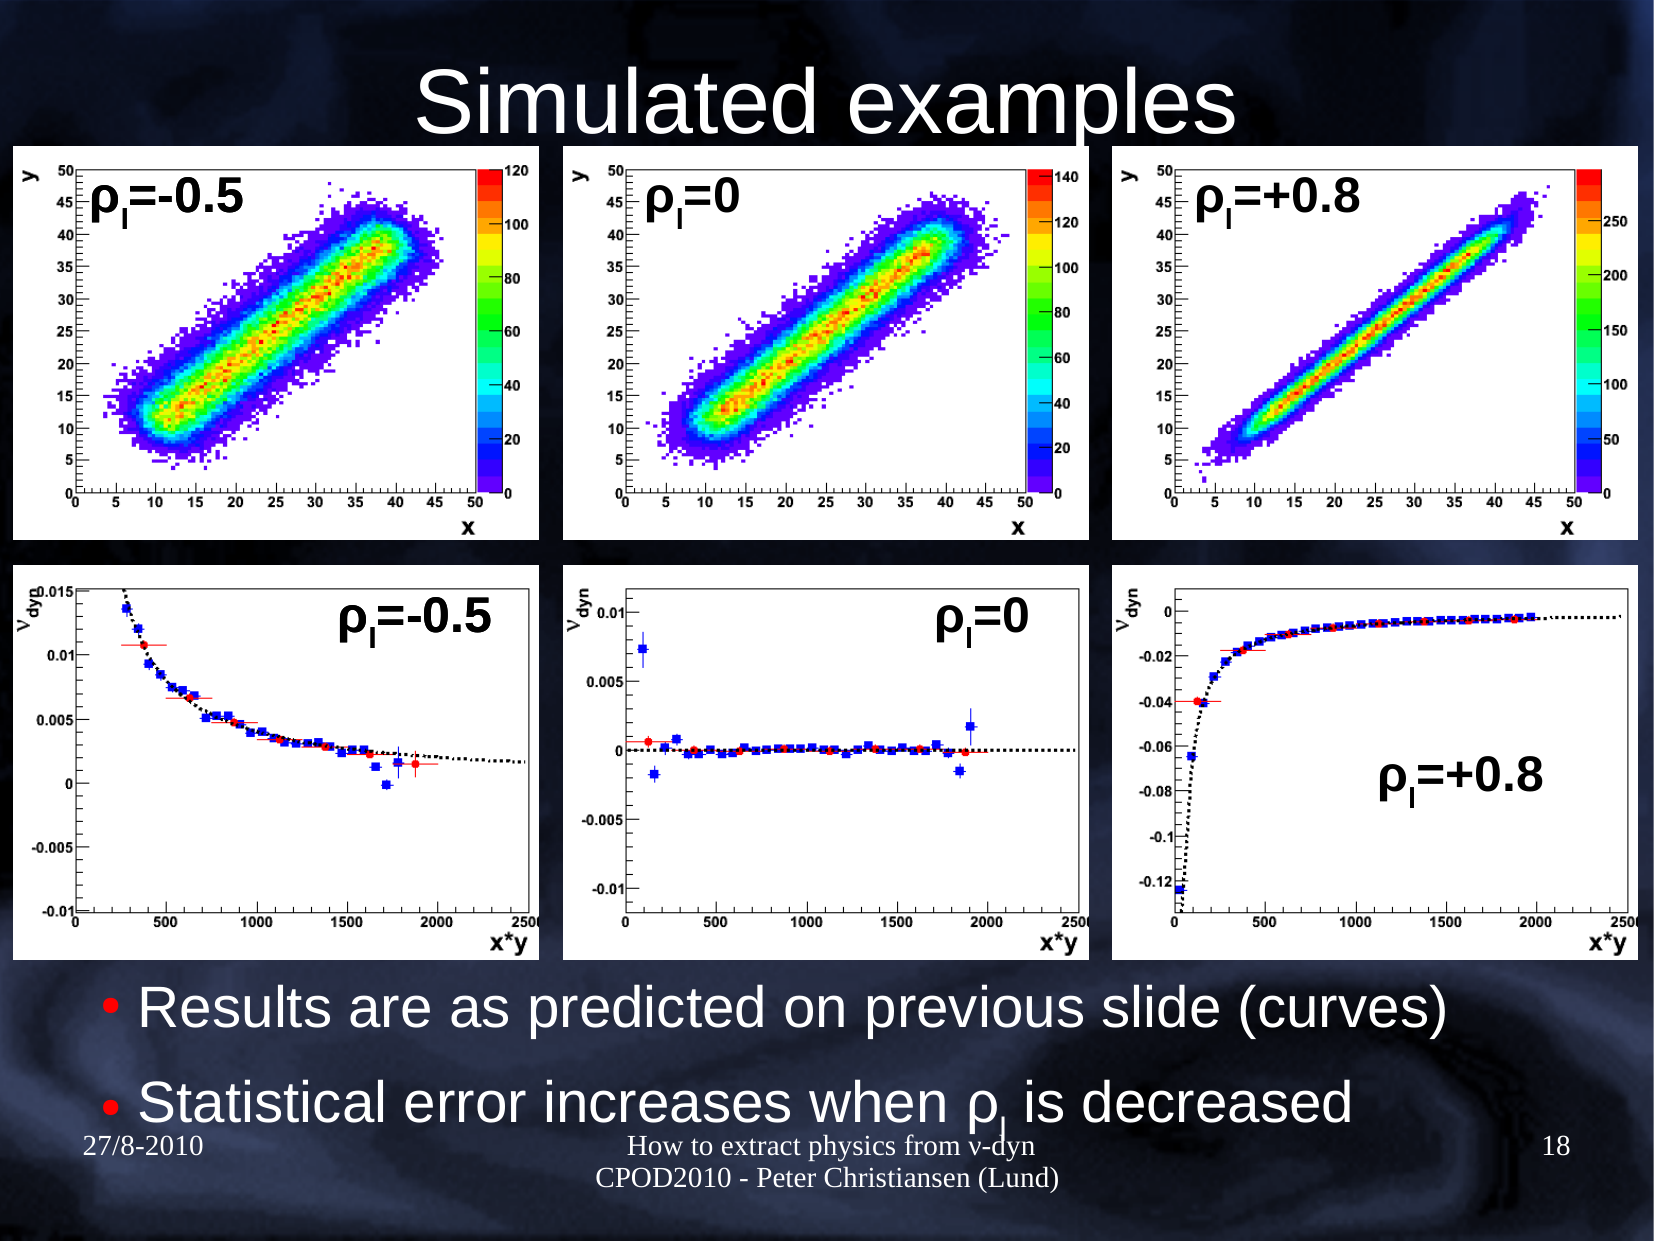

# Simulated examples
ρl=-0.5
ρl=-0.5
ρl=0
ρl=+0.8
ρl=-0.5
ρl=-0.5
ρl=0
ρl=+0.8
Results are as predicted on previous slide (curves)
Statistical error increases when ρl is decreased
27/8-2010
18